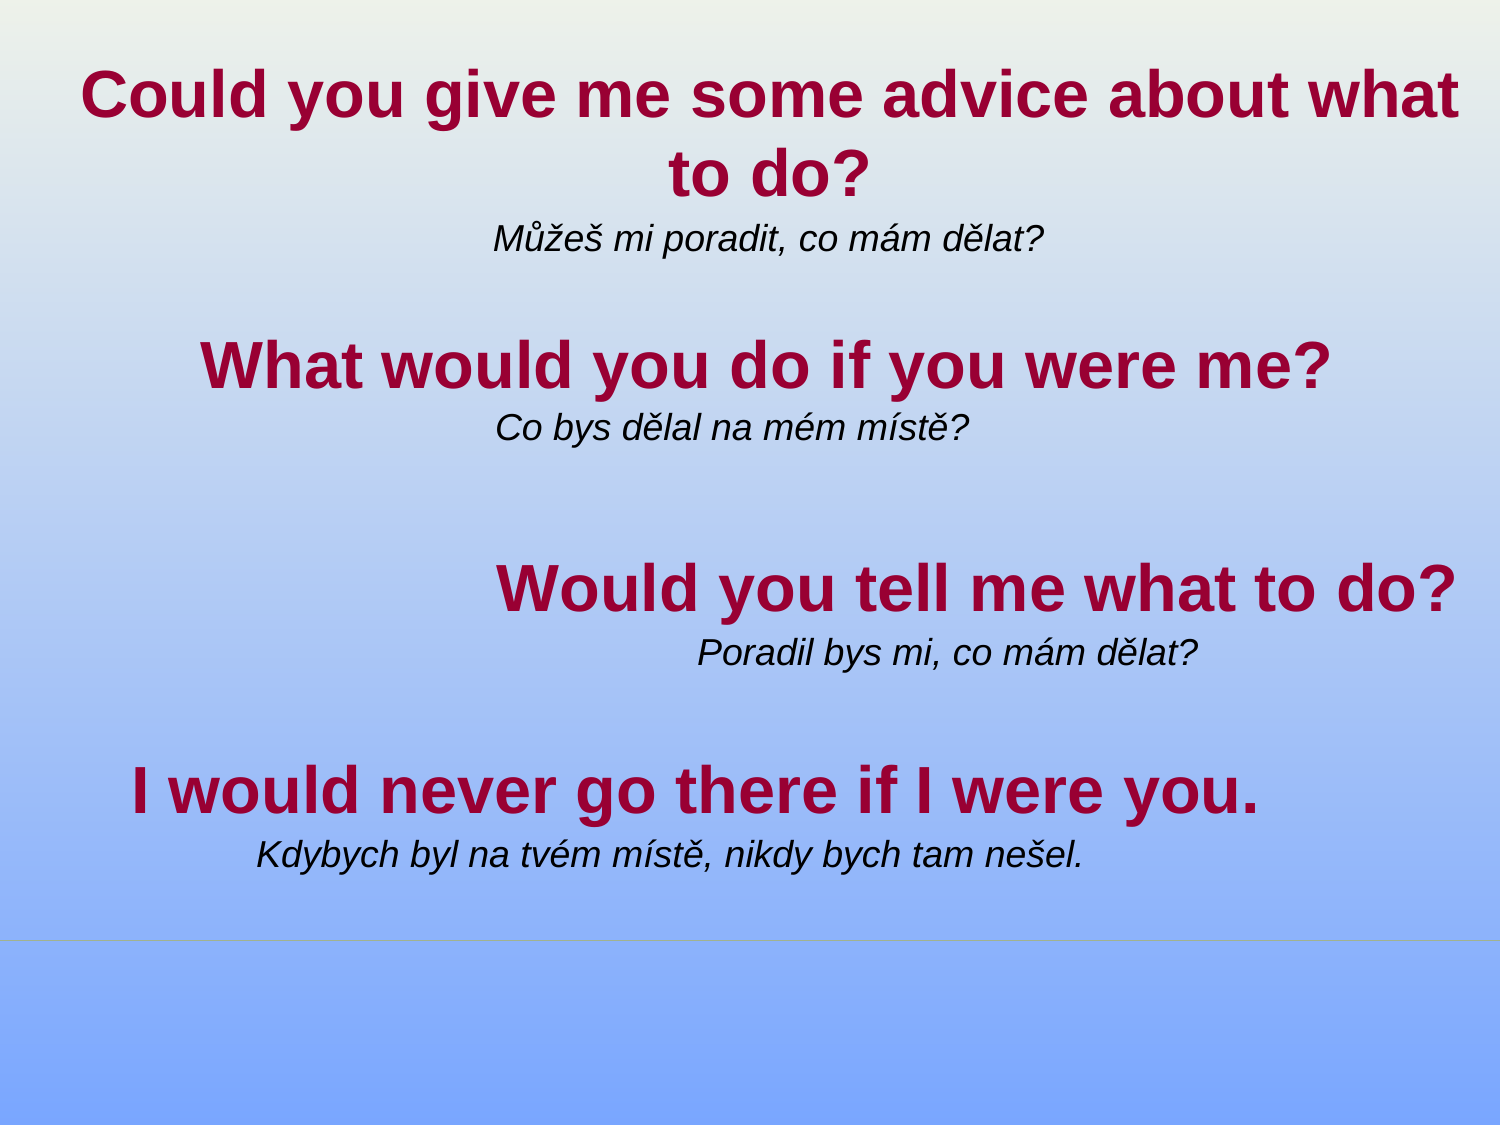

Could you give me some advice about what to do?
Můžeš mi poradit, co mám dělat?
What would you do if you were me?
Co bys dělal na mém místě?
Would you tell me what to do?
Poradil bys mi, co mám dělat?
I would never go there if I were you.
Kdybych byl na tvém místě, nikdy bych tam nešel.